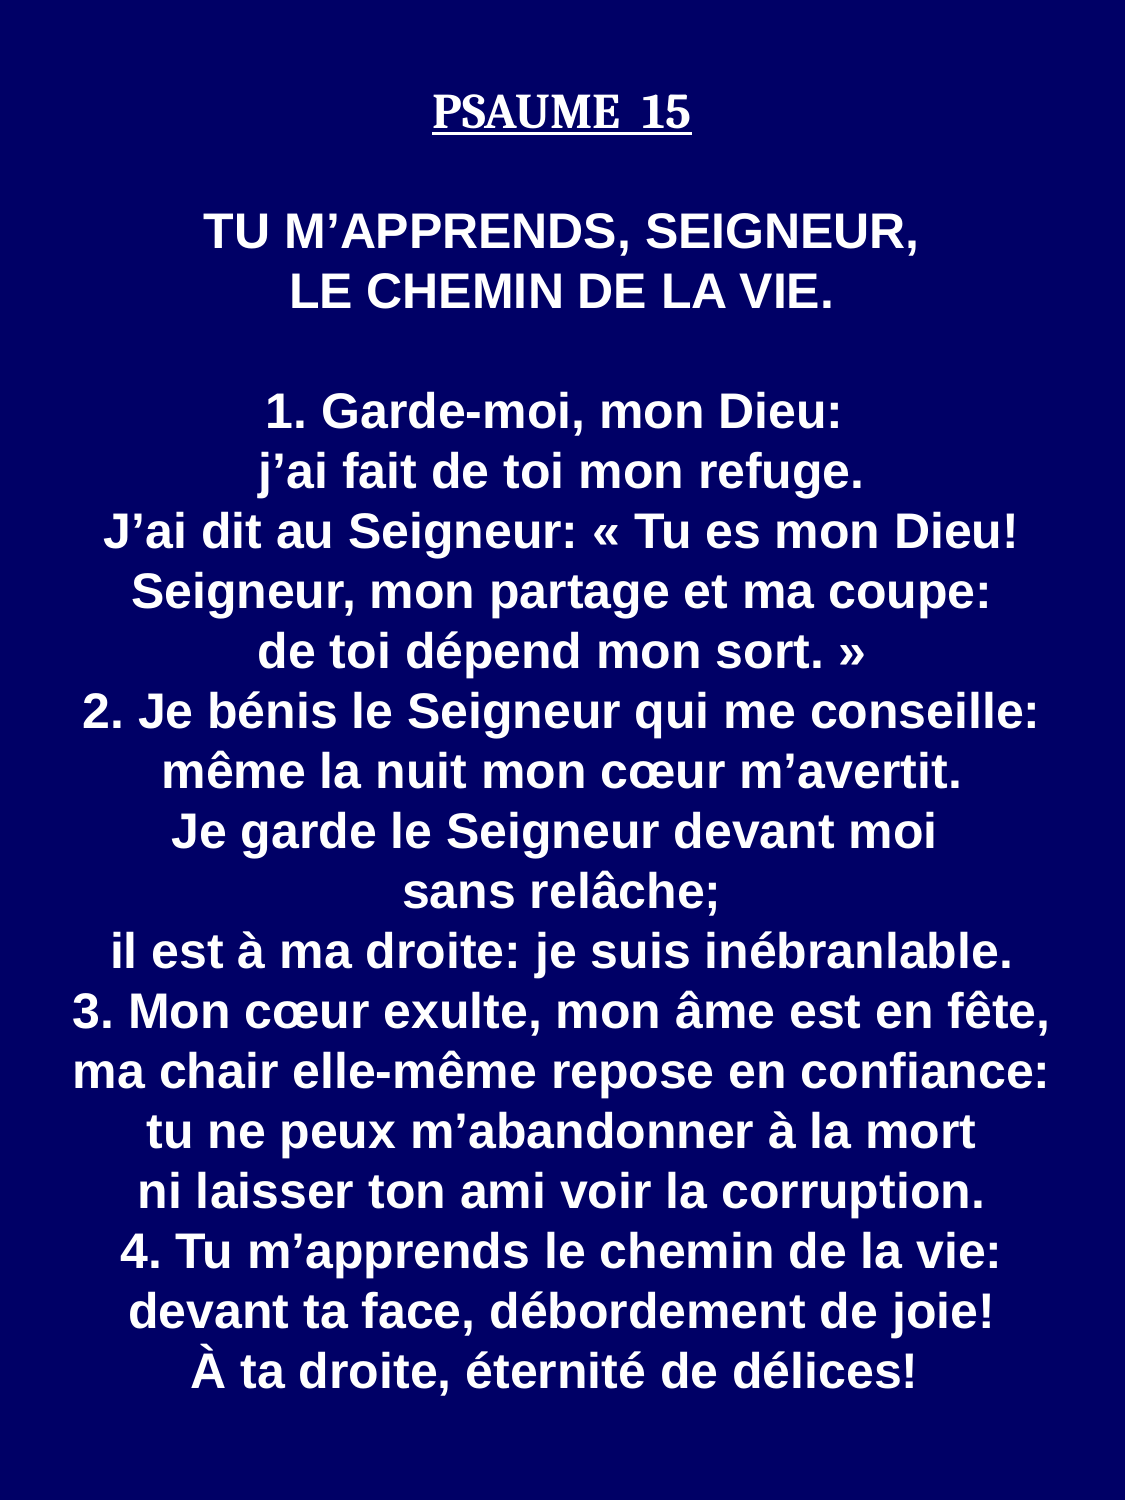

PSAUME 15
TU M’APPRENDS, SEIGNEUR,
LE CHEMIN DE LA VIE.
1. Garde-moi, mon Dieu:
j’ai fait de toi mon refuge.
J’ai dit au Seigneur: « Tu es mon Dieu!
Seigneur, mon partage et ma coupe:
de toi dépend mon sort. »
2. Je bénis le Seigneur qui me conseille:
même la nuit mon cœur m’avertit.
Je garde le Seigneur devant moi
sans relâche;
il est à ma droite: je suis inébranlable.
3. Mon cœur exulte, mon âme est en fête,
ma chair elle-même repose en confiance:
tu ne peux m’abandonner à la mort
ni laisser ton ami voir la corruption.
4. Tu m’apprends le chemin de la vie:
devant ta face, débordement de joie!
À ta droite, éternité de délices!